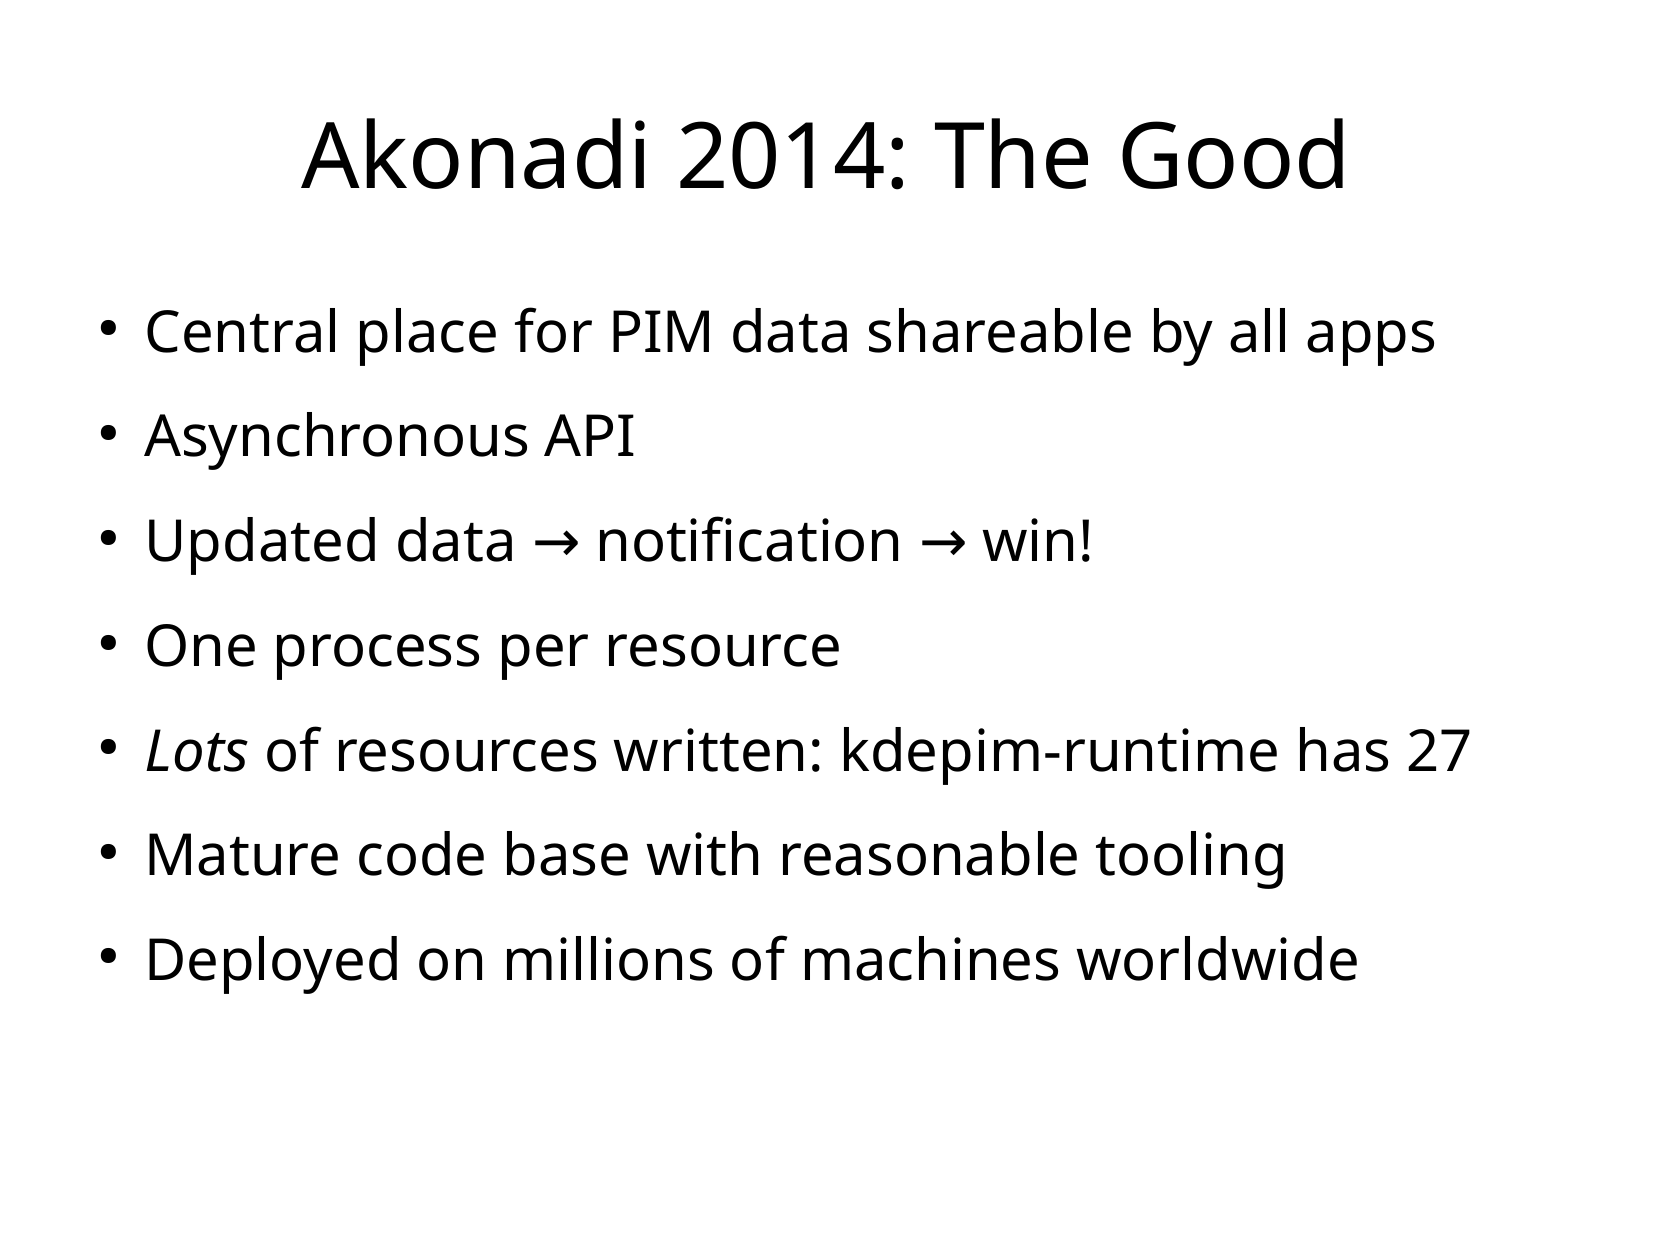

# Akonadi 2014: The Good
Central place for PIM data shareable by all apps
Asynchronous API
Updated data → notification → win!
One process per resource
Lots of resources written: kdepim-runtime has 27
Mature code base with reasonable tooling
Deployed on millions of machines worldwide